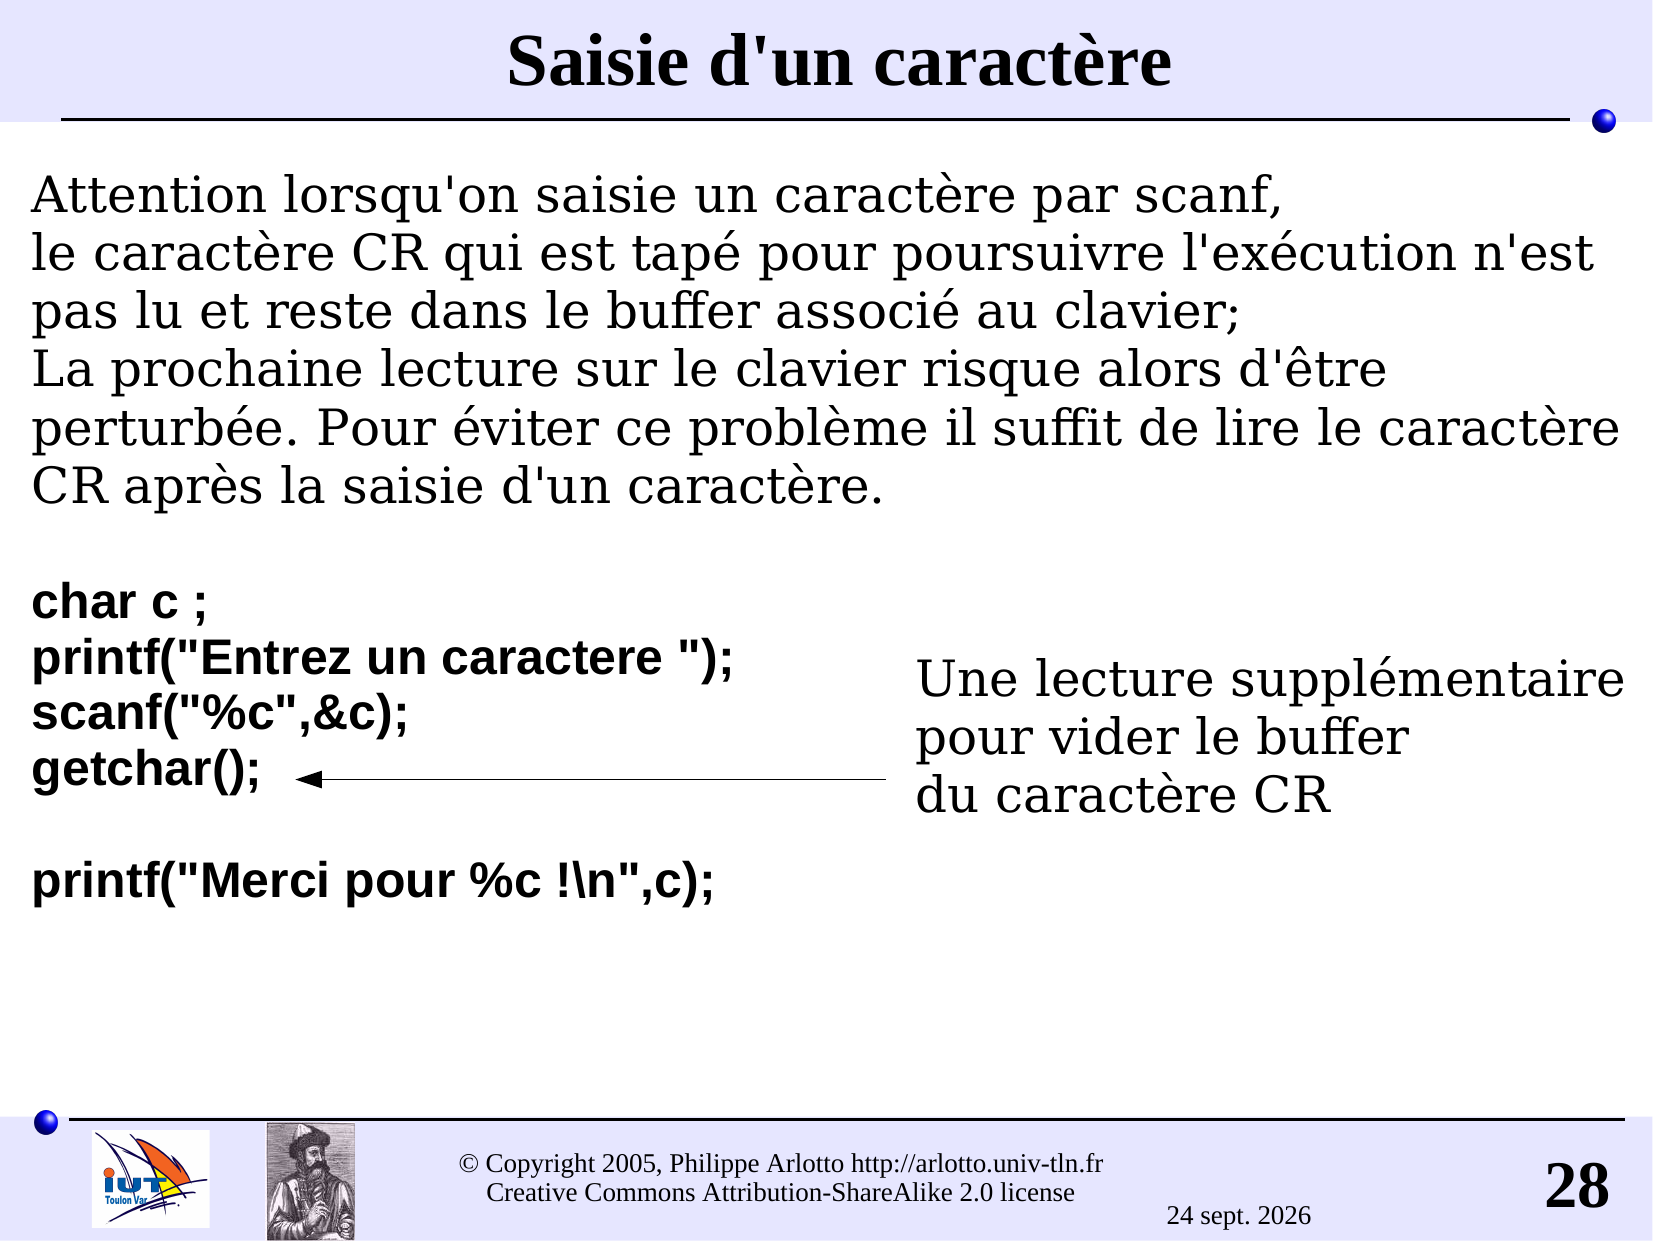

# Saisie d'un caractère
Attention lorsqu'on saisie un caractère par scanf,
le caractère CR qui est tapé pour poursuivre l'exécution n'est
pas lu et reste dans le buffer associé au clavier;
La prochaine lecture sur le clavier risque alors d'être
perturbée. Pour éviter ce problème il suffit de lire le caractère
CR après la saisie d'un caractère.
char c ;
printf("Entrez un caractere ");
scanf("%c",&c);
getchar();
printf("Merci pour %c !\n",c);
Une lecture supplémentaire
pour vider le buffer
du caractère CR